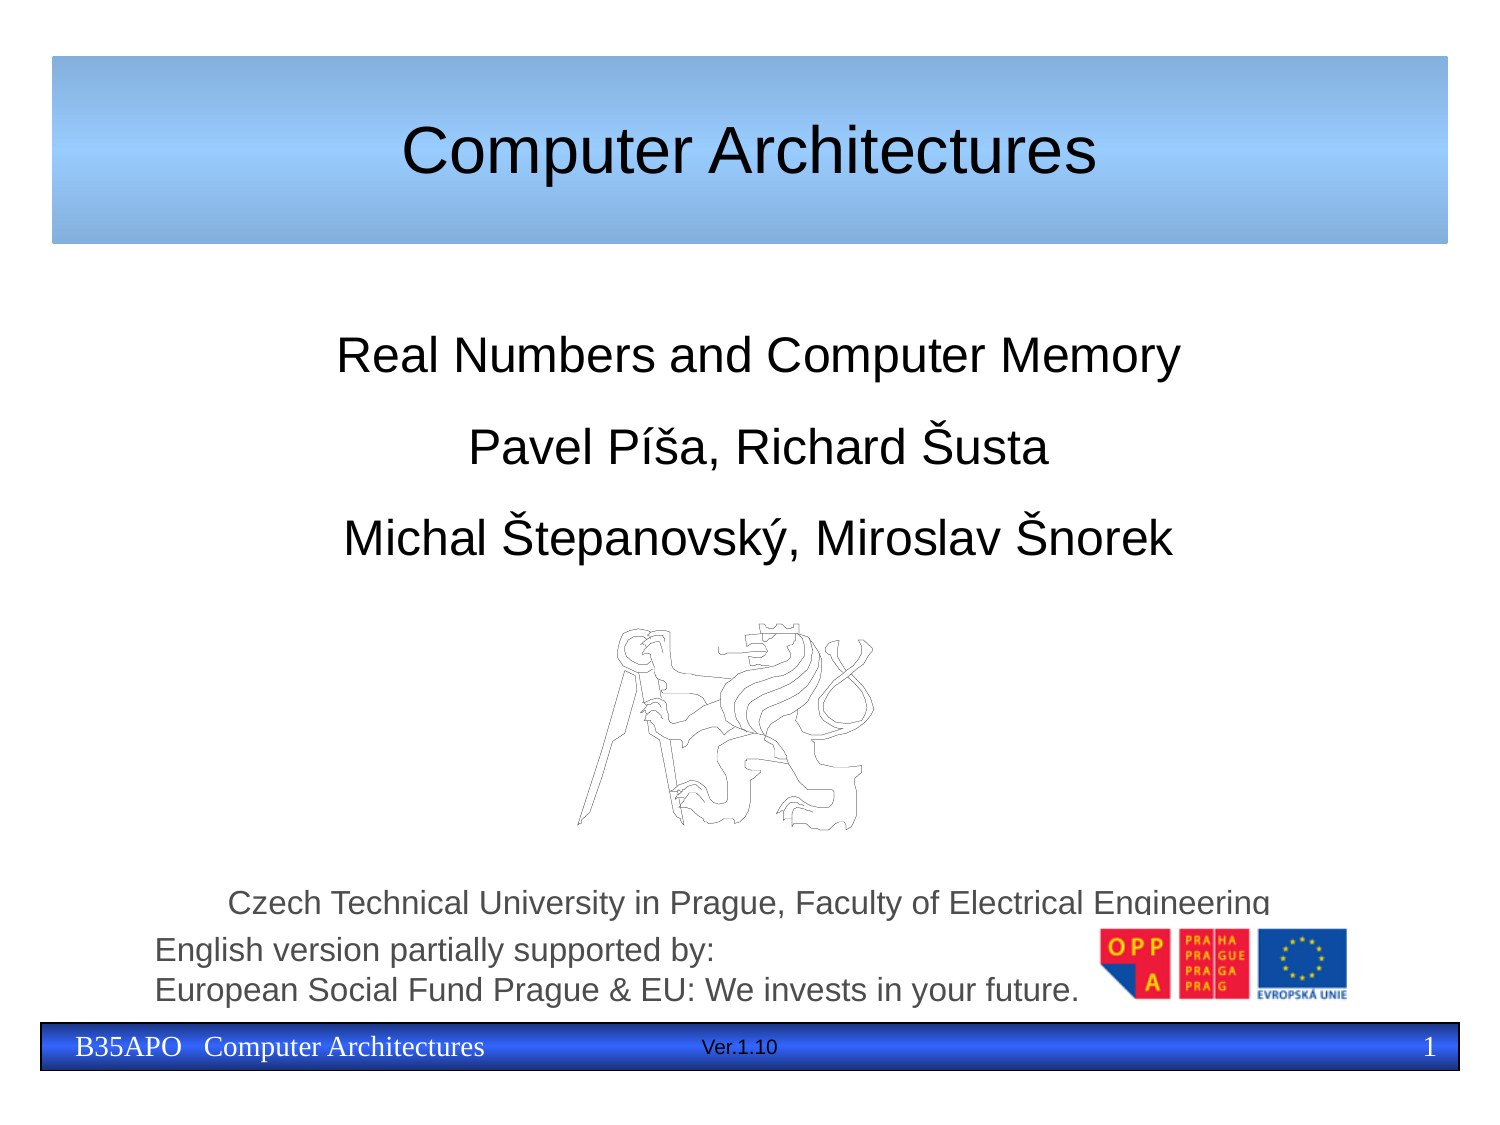

# Computer Architectures
Real Numbers and Computer Memory
Pavel Píša, Richard Šusta
Michal Štepanovský, Miroslav Šnorek
Czech Technical University in Prague, Faculty of Electrical Engineering
English version partially supported by:
European Social Fund Prague & EU: We invests in your future.
B35APO Computer Architectures
1
Ver.1.10